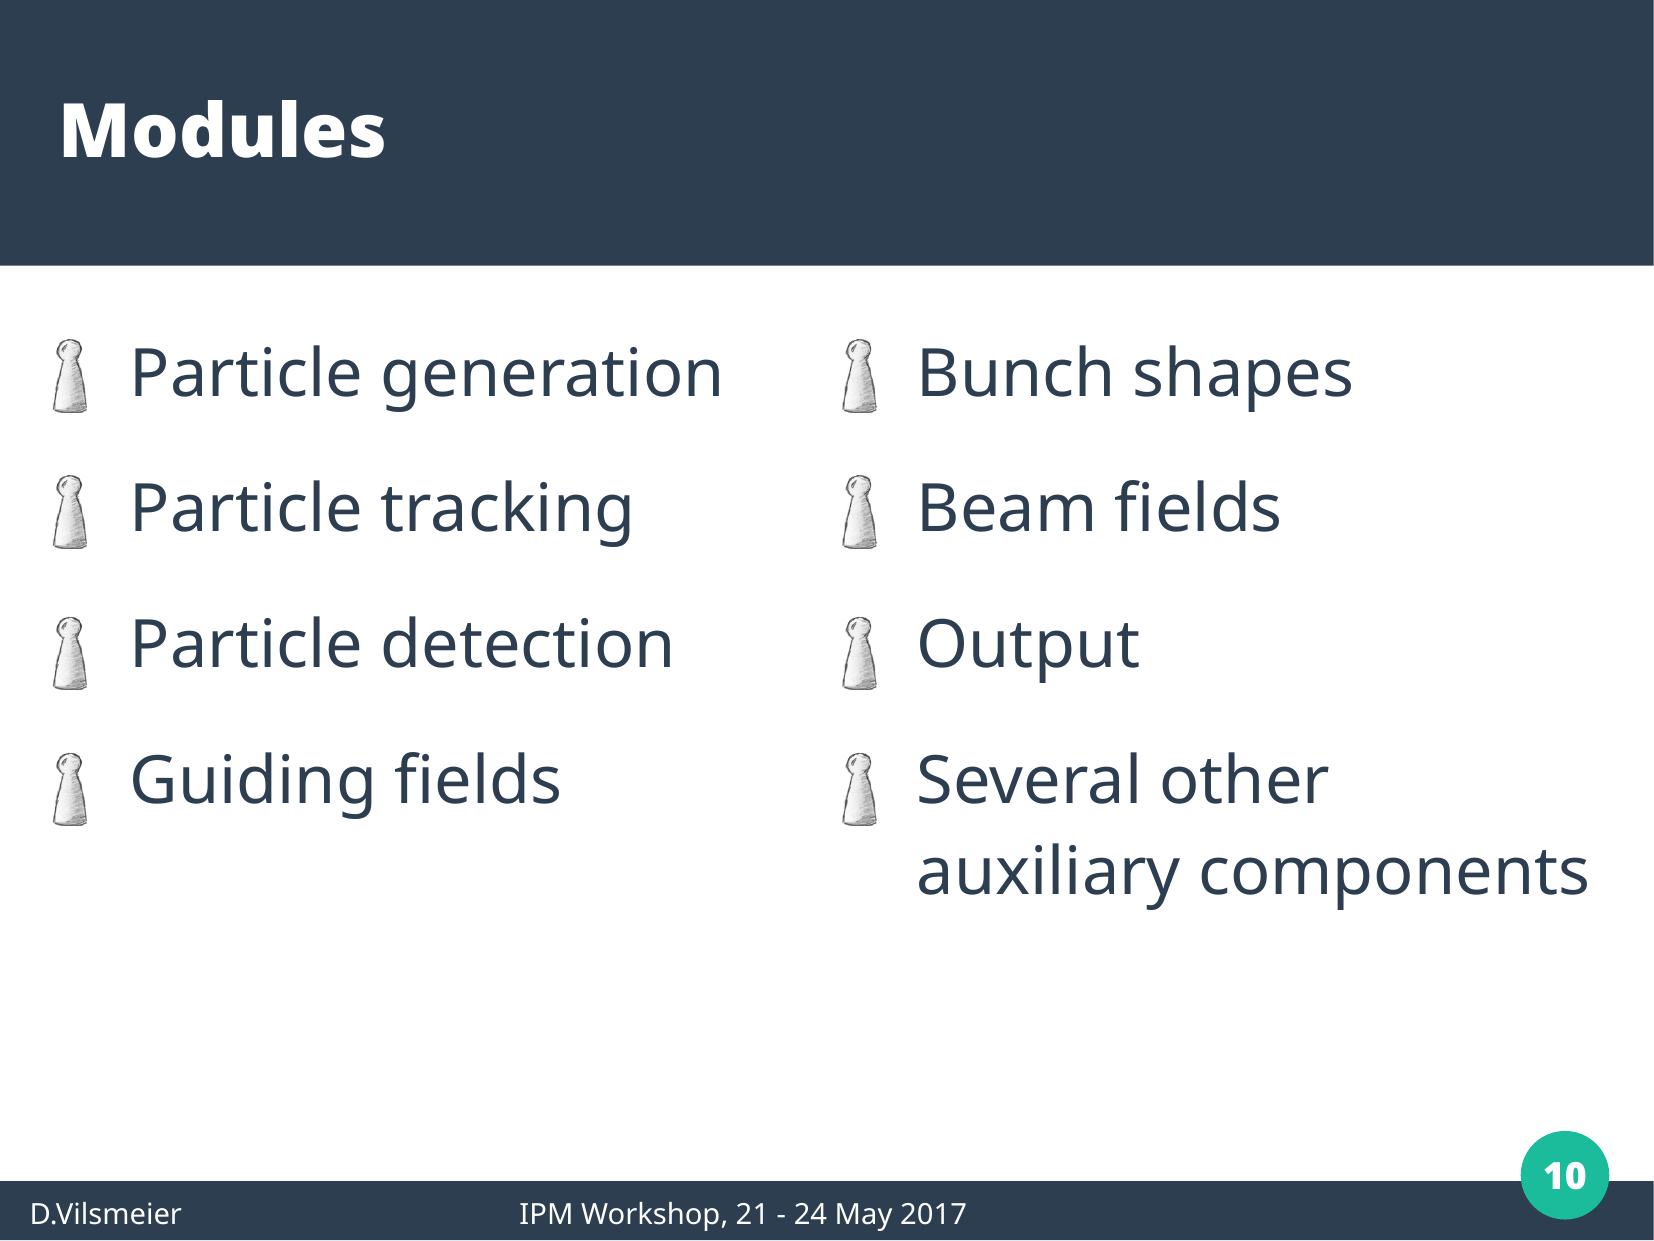

# Modules
Particle generation
Particle tracking
Particle detection
Guiding fields
Bunch shapes
Beam fields
Output
Several other auxiliary components
10
D.Vilsmeier IPM Workshop, 21 - 24 May 2017